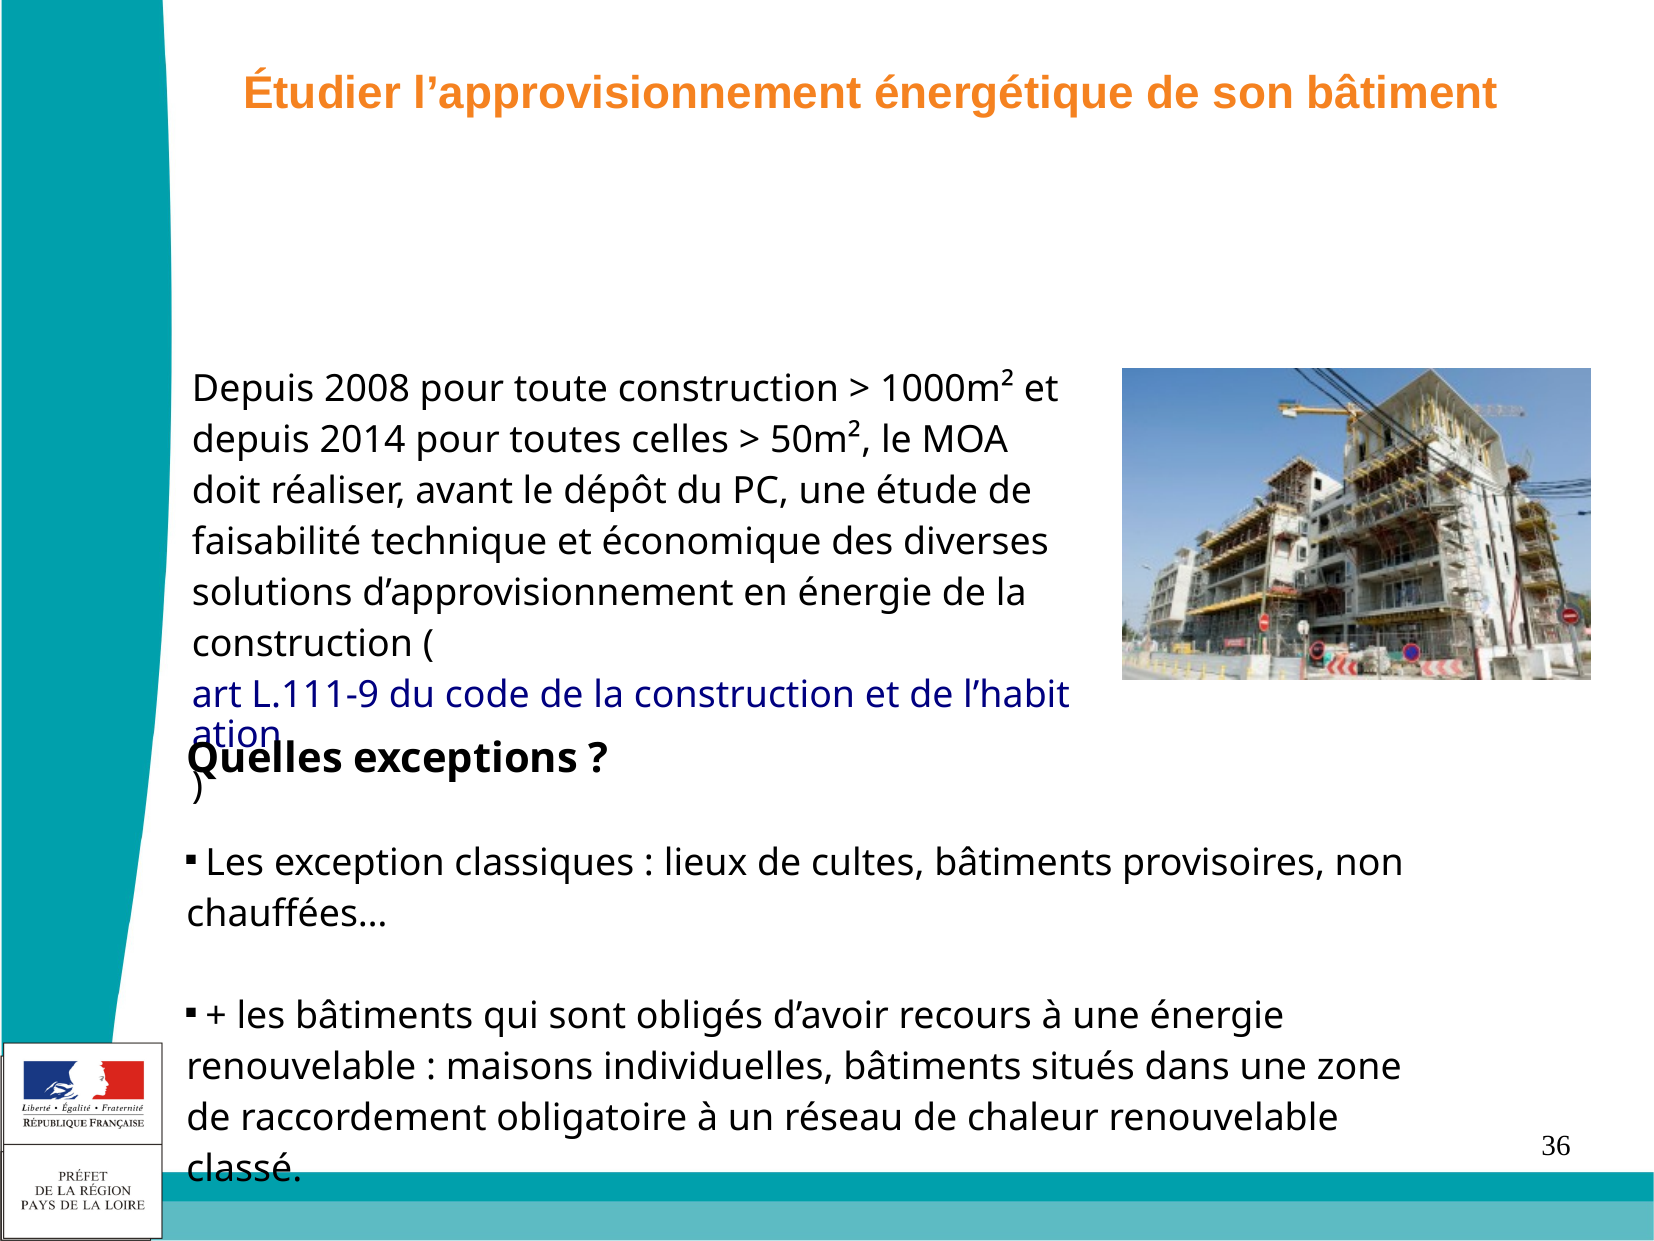

Étudier l’approvisionnement énergétique de son bâtiment
Depuis 2008 pour toute construction > 1000m² et depuis 2014 pour toutes celles > 50m², le MOA doit réaliser, avant le dépôt du PC, une étude de faisabilité technique et économique des diverses solutions d’approvisionnement en énergie de la construction (art L.111-9 du code de la construction et de l’habitation)
Quelles exceptions ?
 Les exception classiques : lieux de cultes, bâtiments provisoires, non chauffées…
 + les bâtiments qui sont obligés d’avoir recours à une énergie renouvelable : maisons individuelles, bâtiments situés dans une zone de raccordement obligatoire à un réseau de chaleur renouvelable classé.
36